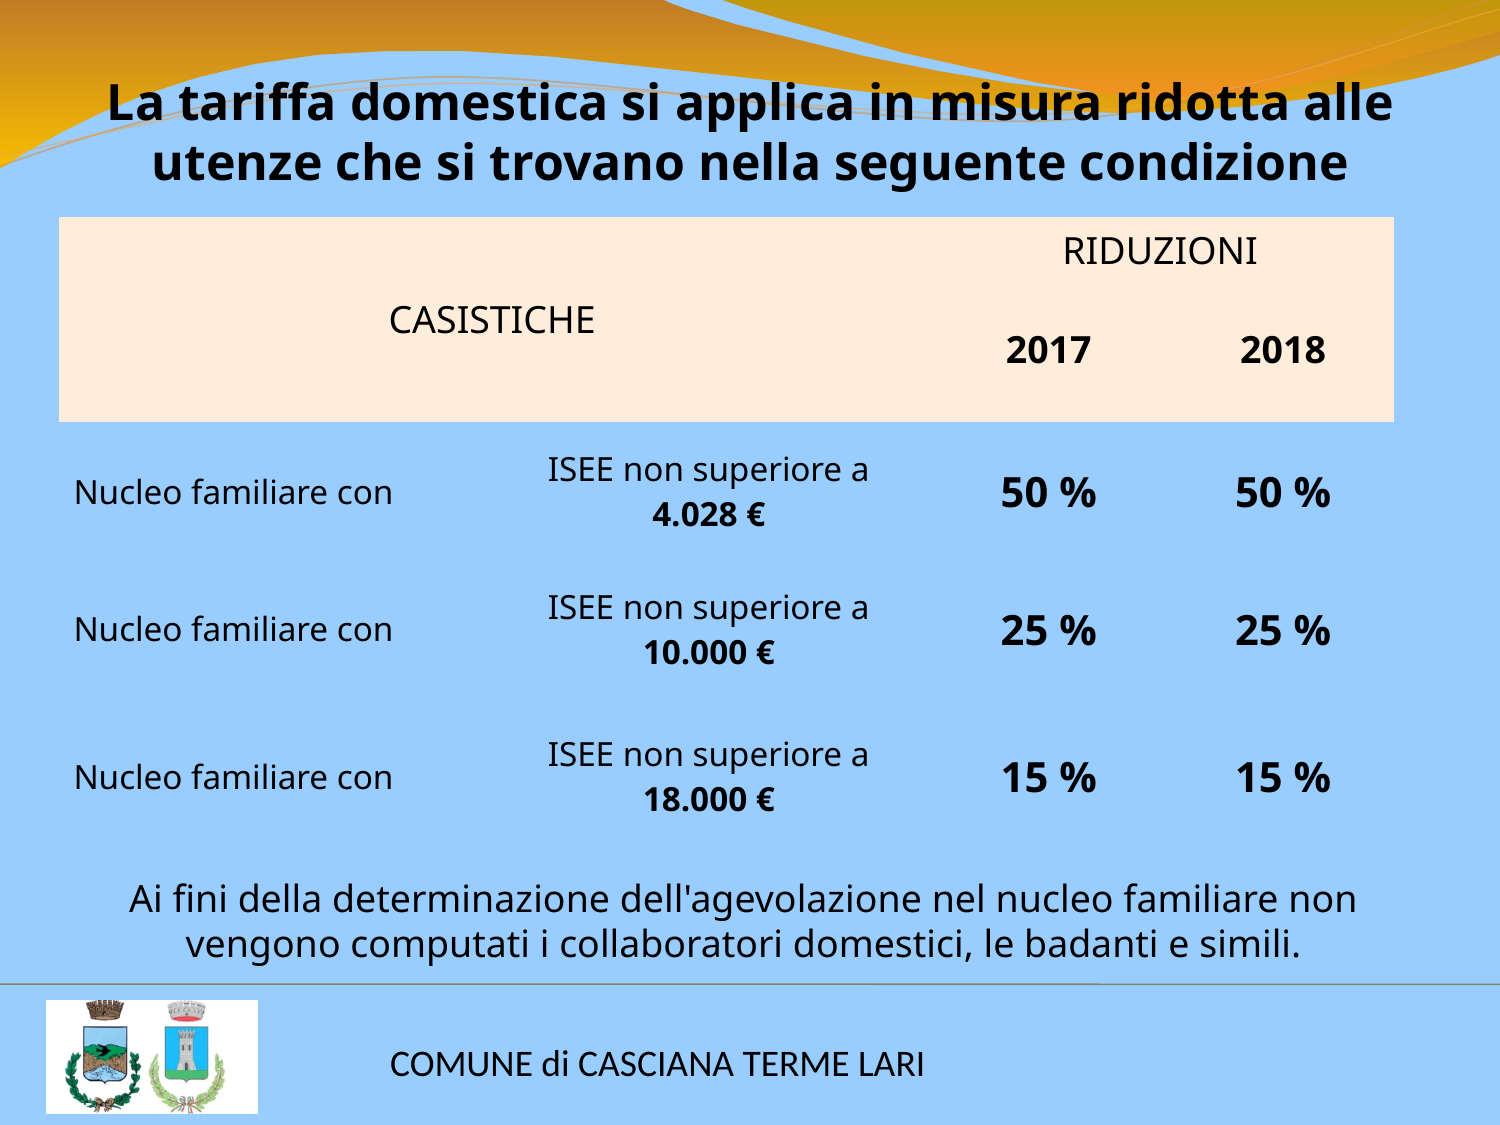

La tariffa domestica si applica in misura ridotta alle utenze che si trovano nella seguente condizione
| CASISTICHE | | RIDUZIONI | |
| --- | --- | --- | --- |
| | | 2017 | 2018 |
| Nucleo familiare con | ISEE non superiore a 4.028 € | 50 % | 50 % |
| Nucleo familiare con | ISEE non superiore a 10.000 € | 25 % | 25 % |
| Nucleo familiare con | ISEE non superiore a 18.000 € | 15 % | 15 % |
Ai fini della determinazione dell'agevolazione nel nucleo familiare non vengono computati i collaboratori domestici, le badanti e simili.
COMUNE di CASCIANA TERME LARI